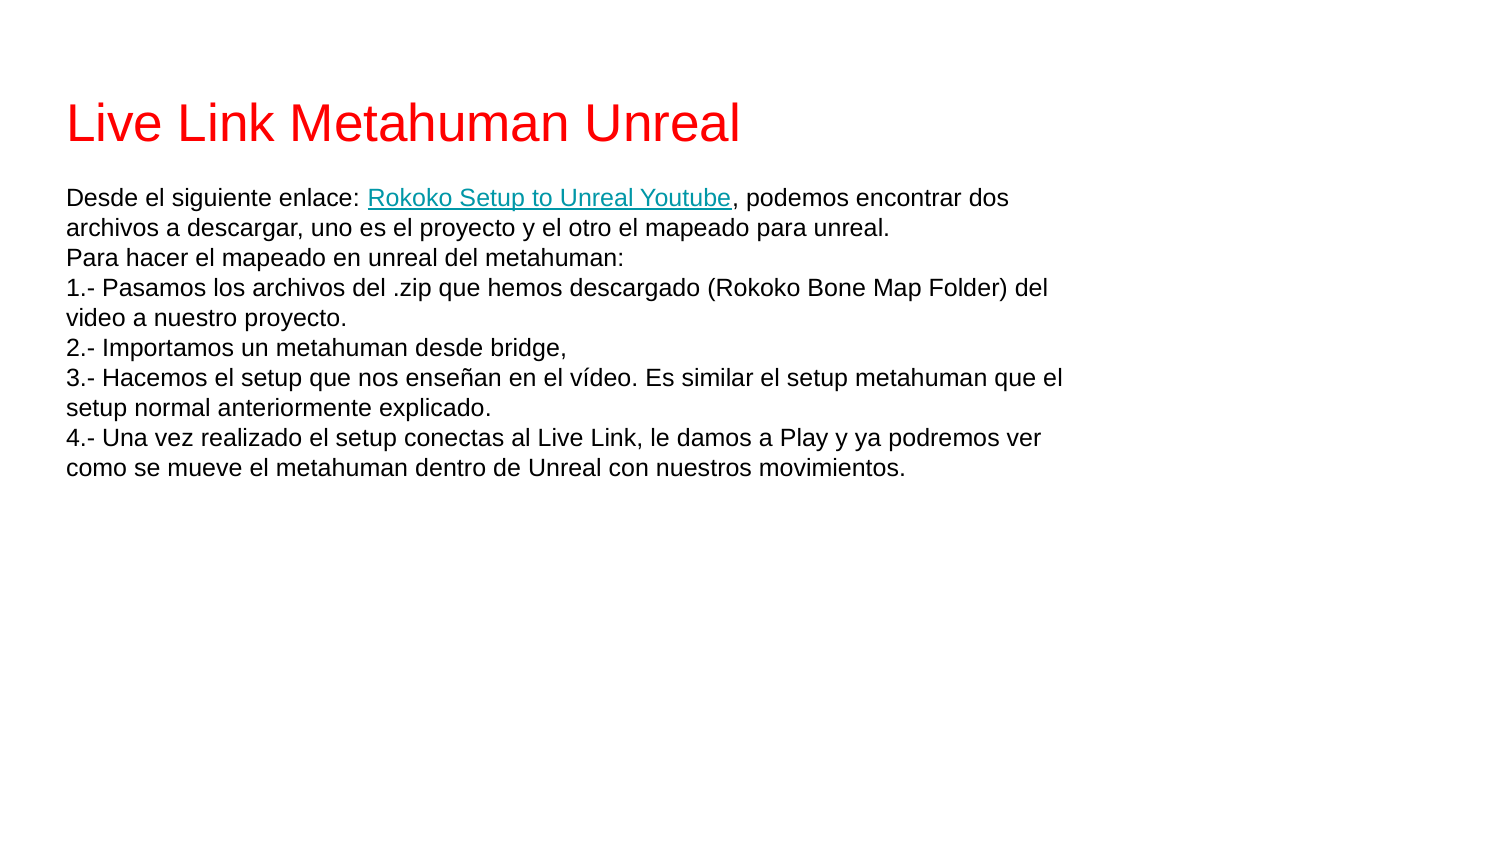

# Live Link Metahuman Unreal
Desde el siguiente enlace: Rokoko Setup to Unreal Youtube, podemos encontrar dos archivos a descargar, uno es el proyecto y el otro el mapeado para unreal.
Para hacer el mapeado en unreal del metahuman:
1.- Pasamos los archivos del .zip que hemos descargado (Rokoko Bone Map Folder) del video a nuestro proyecto.
2.- Importamos un metahuman desde bridge,
3.- Hacemos el setup que nos enseñan en el vídeo. Es similar el setup metahuman que el setup normal anteriormente explicado.
4.- Una vez realizado el setup conectas al Live Link, le damos a Play y ya podremos ver como se mueve el metahuman dentro de Unreal con nuestros movimientos.